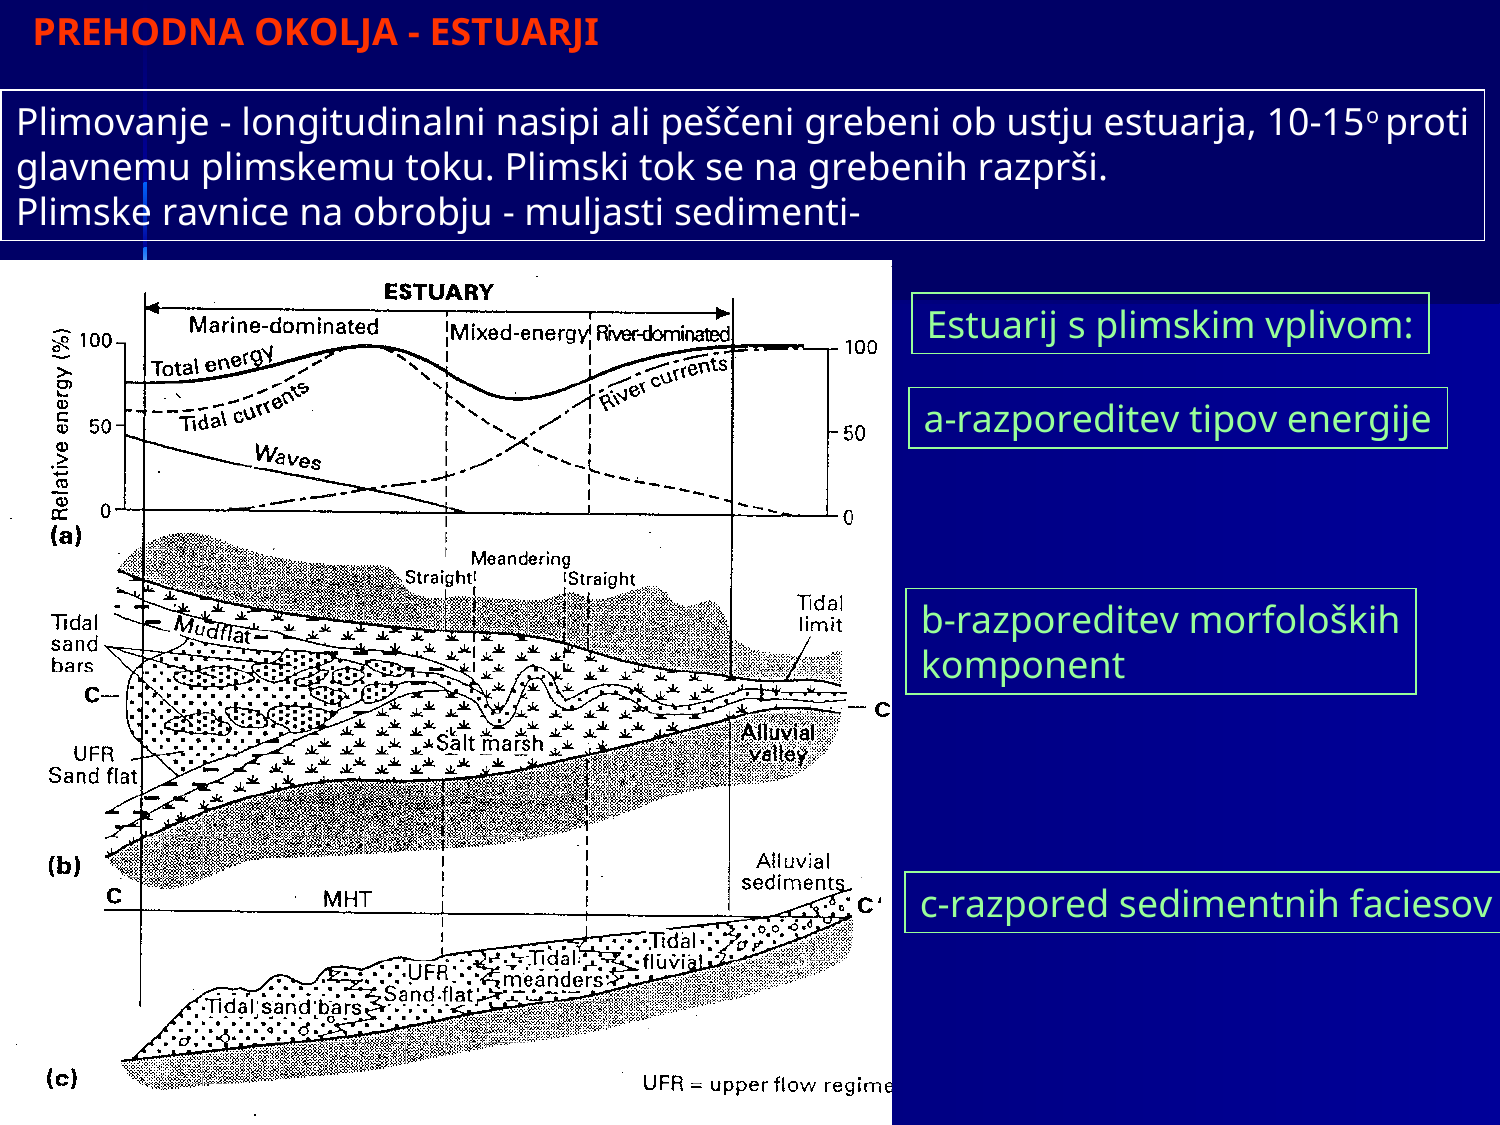

PREHODNA OKOLJA - ESTUARJI
Plimovanje - longitudinalni nasipi ali peščeni grebeni ob ustju estuarja, 10-15o proti
glavnemu plimskemu toku. Plimski tok se na grebenih razprši.
Plimske ravnice na obrobju - muljasti sedimenti-
Estuarij s plimskim vplivom:
a-razporeditev tipov energije
b-razporeditev morfoloških
komponent
c-razpored sedimentnih faciesov